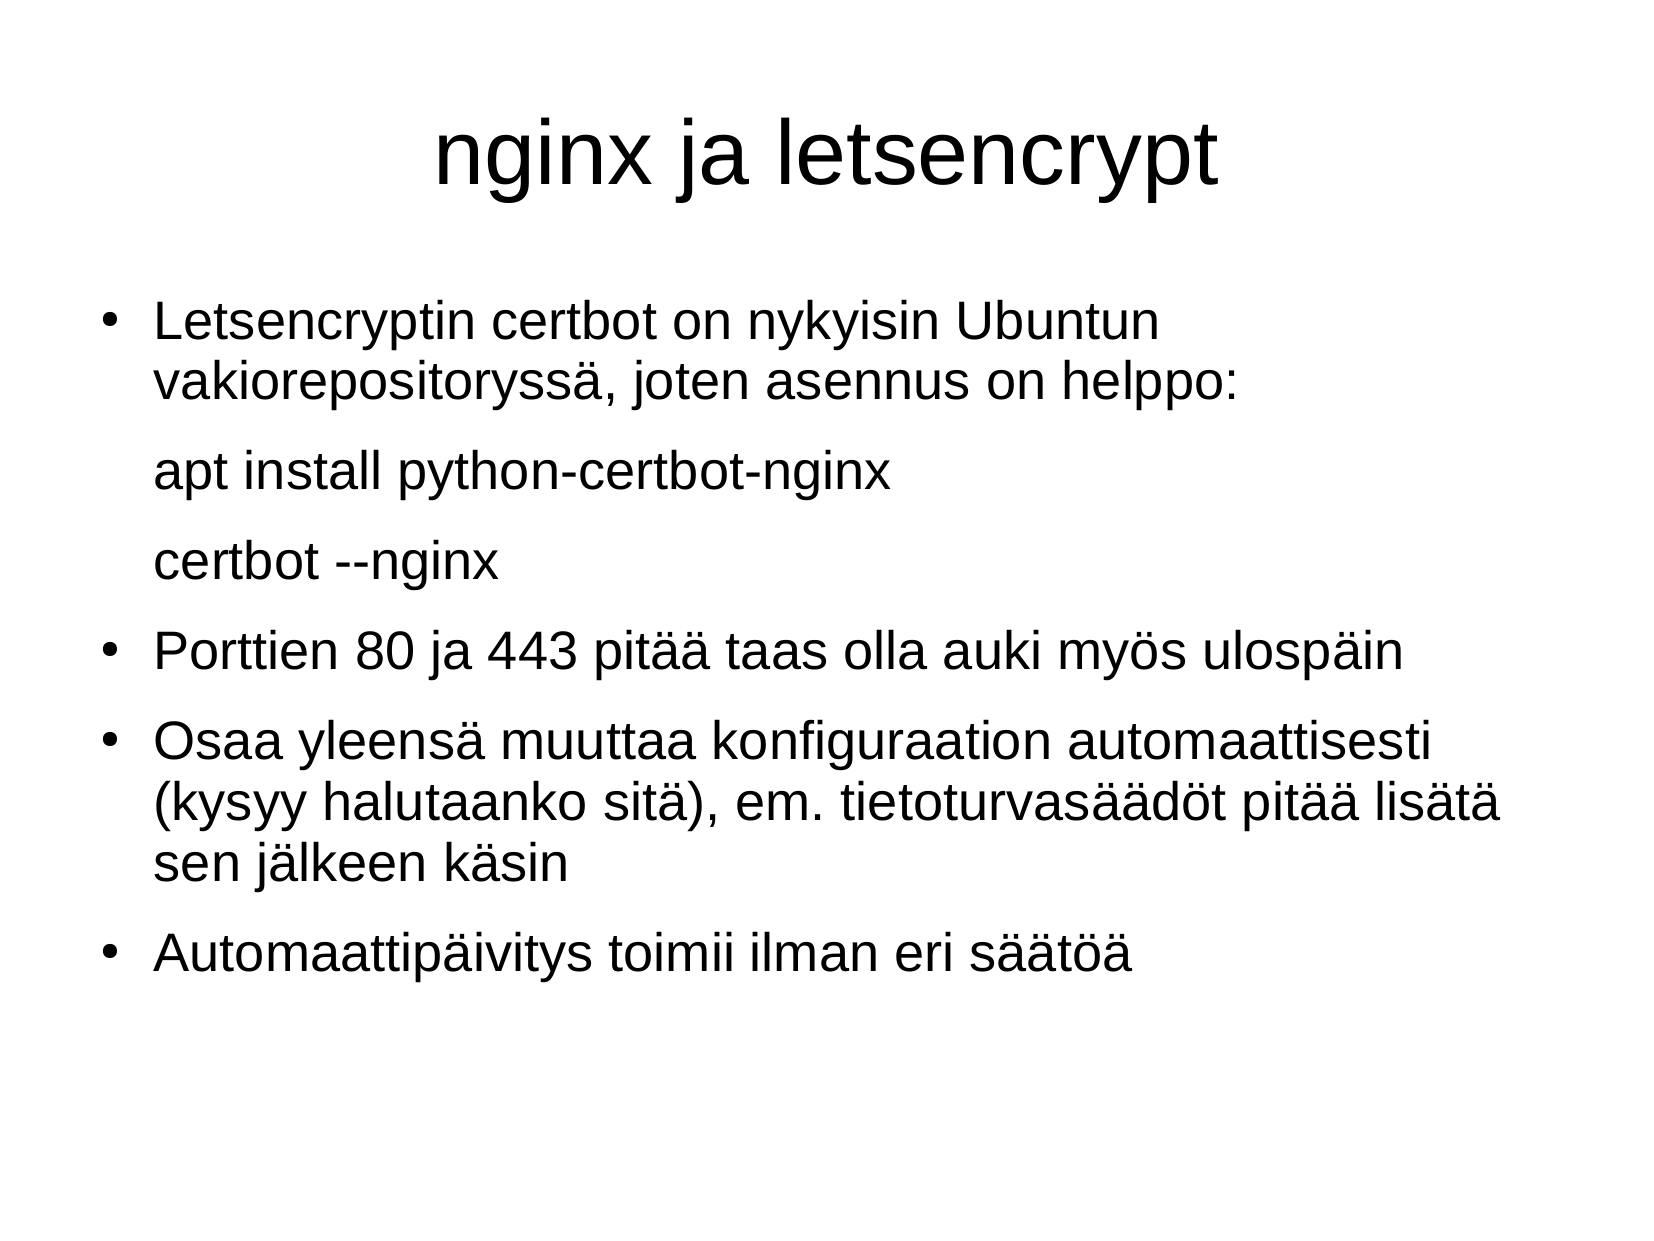

# nginx ja letsencrypt
Letsencryptin certbot on nykyisin Ubuntun vakiorepositoryssä, joten asennus on helppo:
apt install python-certbot-nginx
certbot --nginx
Porttien 80 ja 443 pitää taas olla auki myös ulospäin
Osaa yleensä muuttaa konfiguraation automaattisesti (kysyy halutaanko sitä), em. tietoturvasäädöt pitää lisätä sen jälkeen käsin
Automaattipäivitys toimii ilman eri säätöä